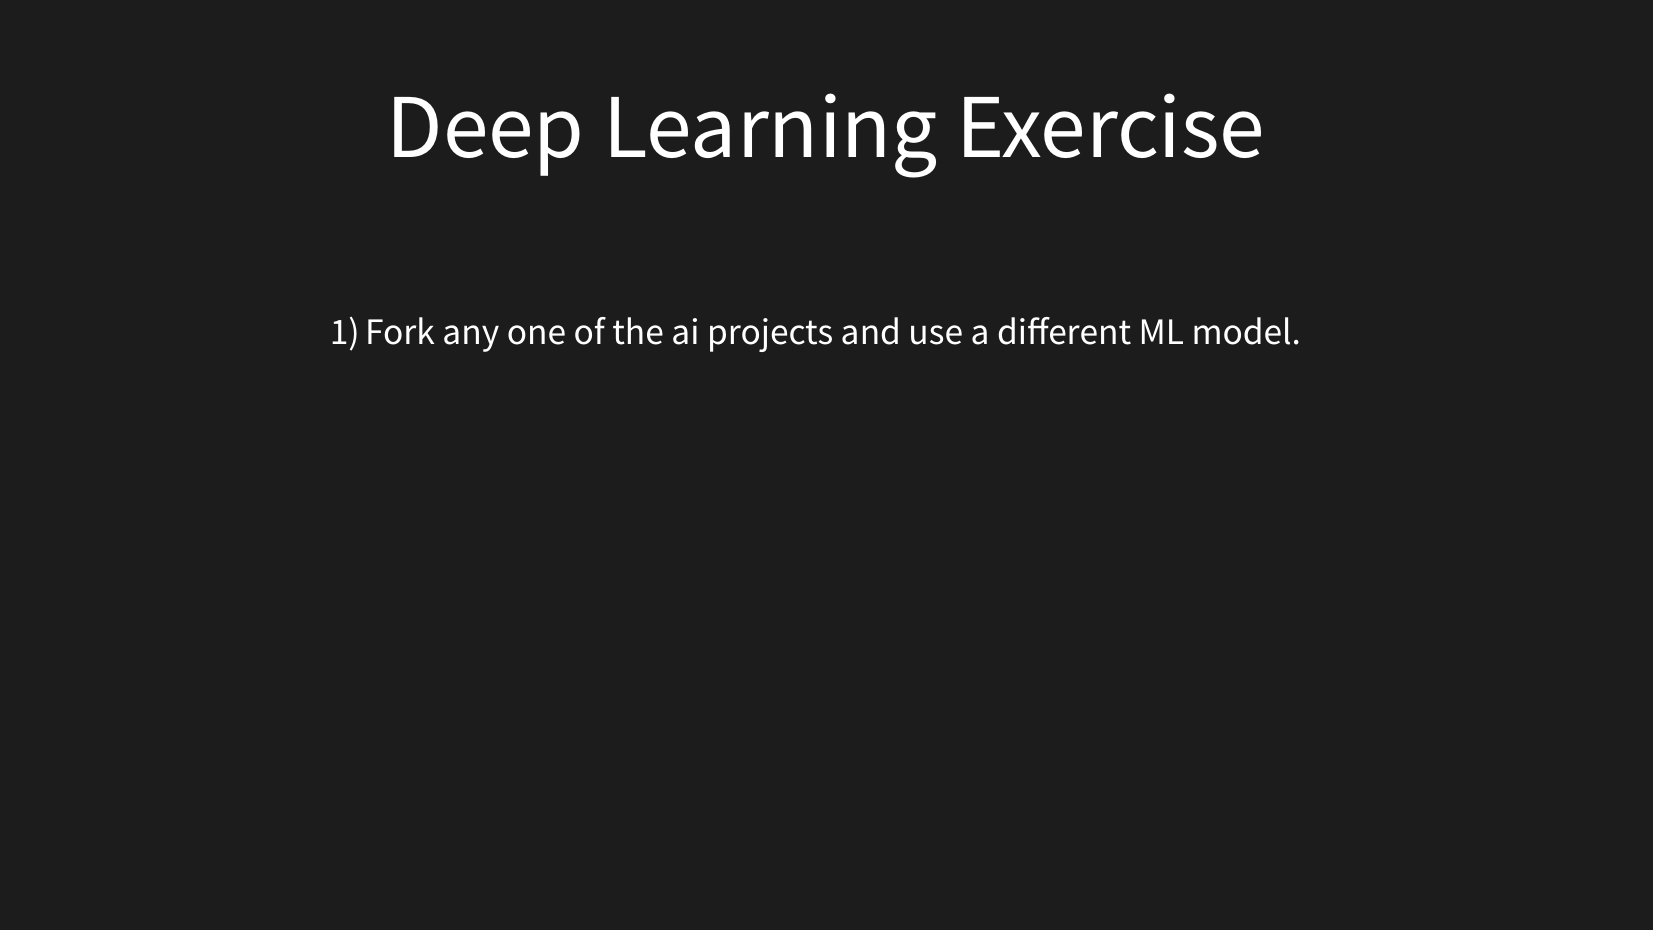

# Deep Learning Exercise
Fork any one of the ai projects and use a different ML model.